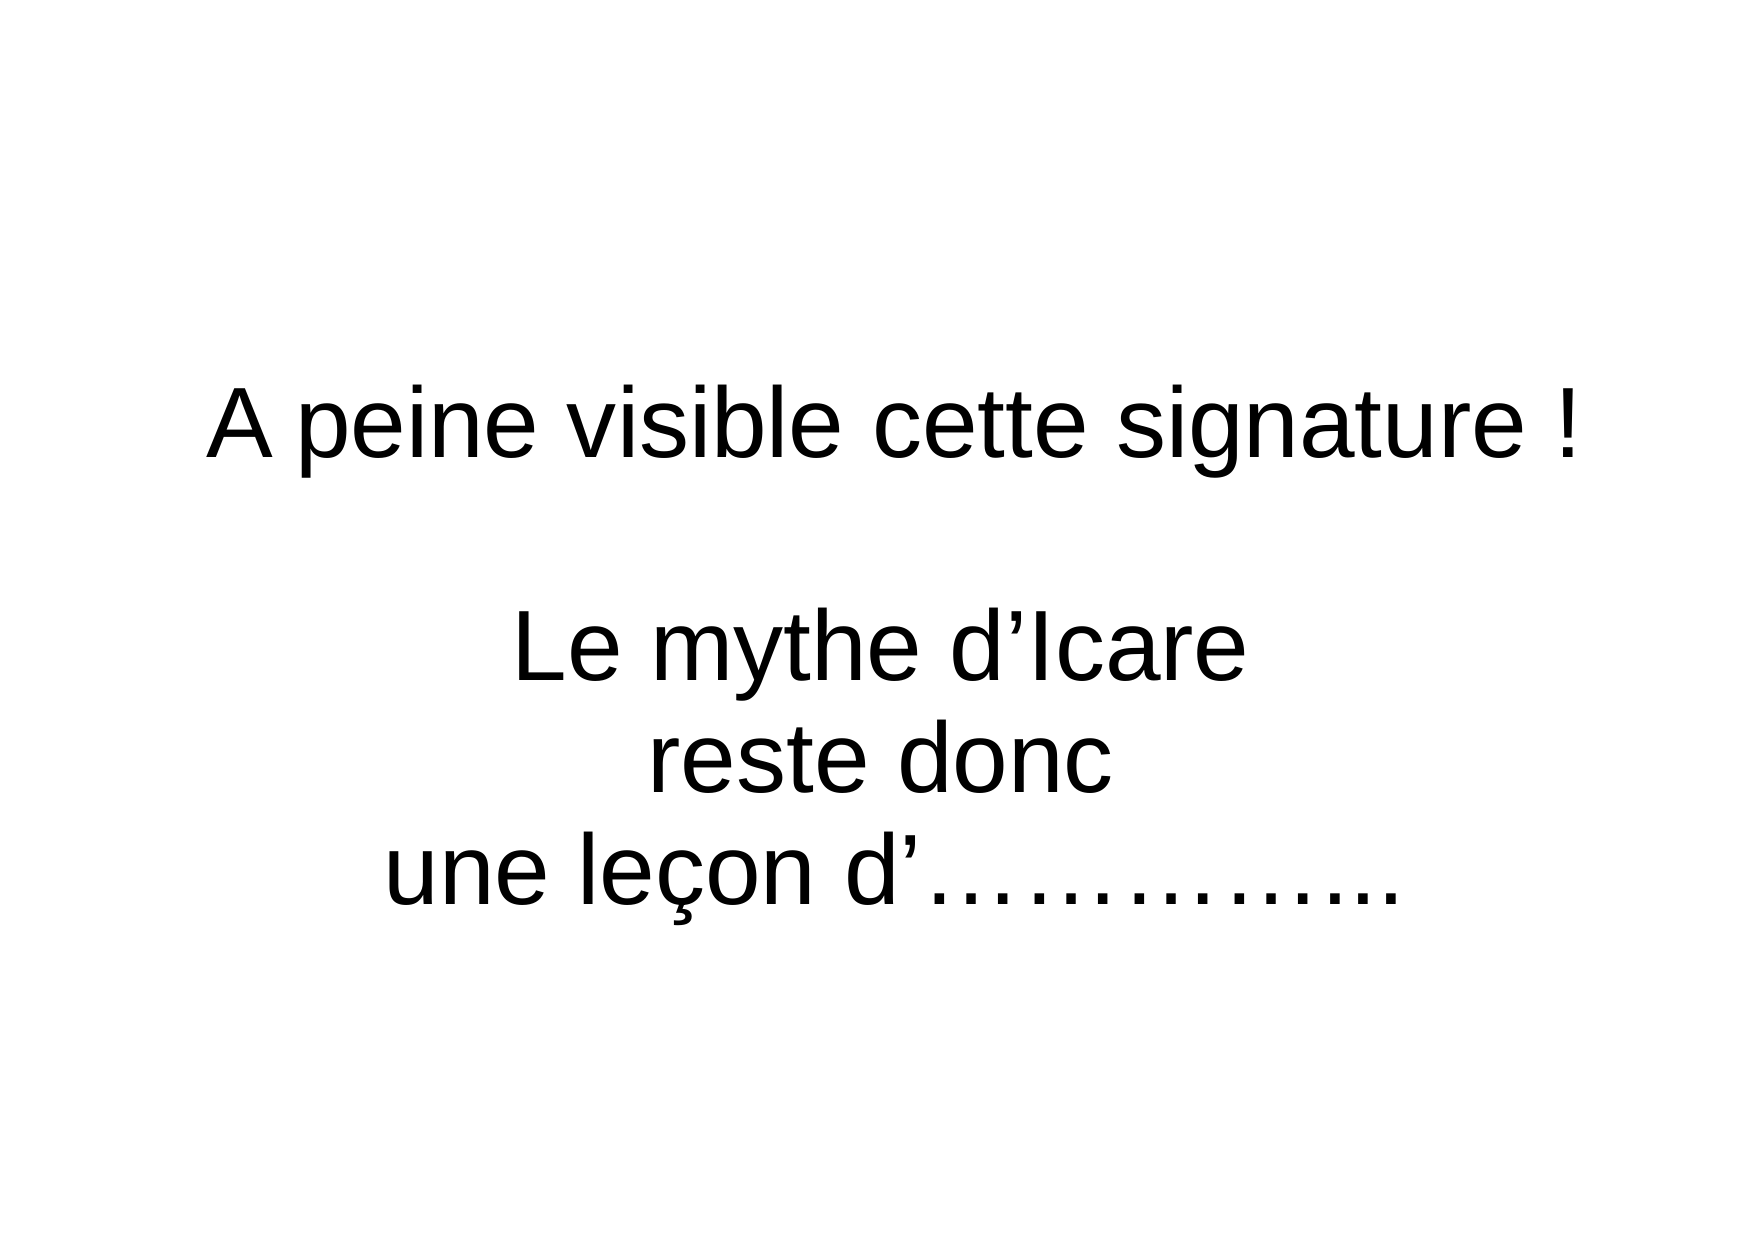

A peine visible cette signature !
Le mythe d’Icare
reste donc
une leçon d’…………...